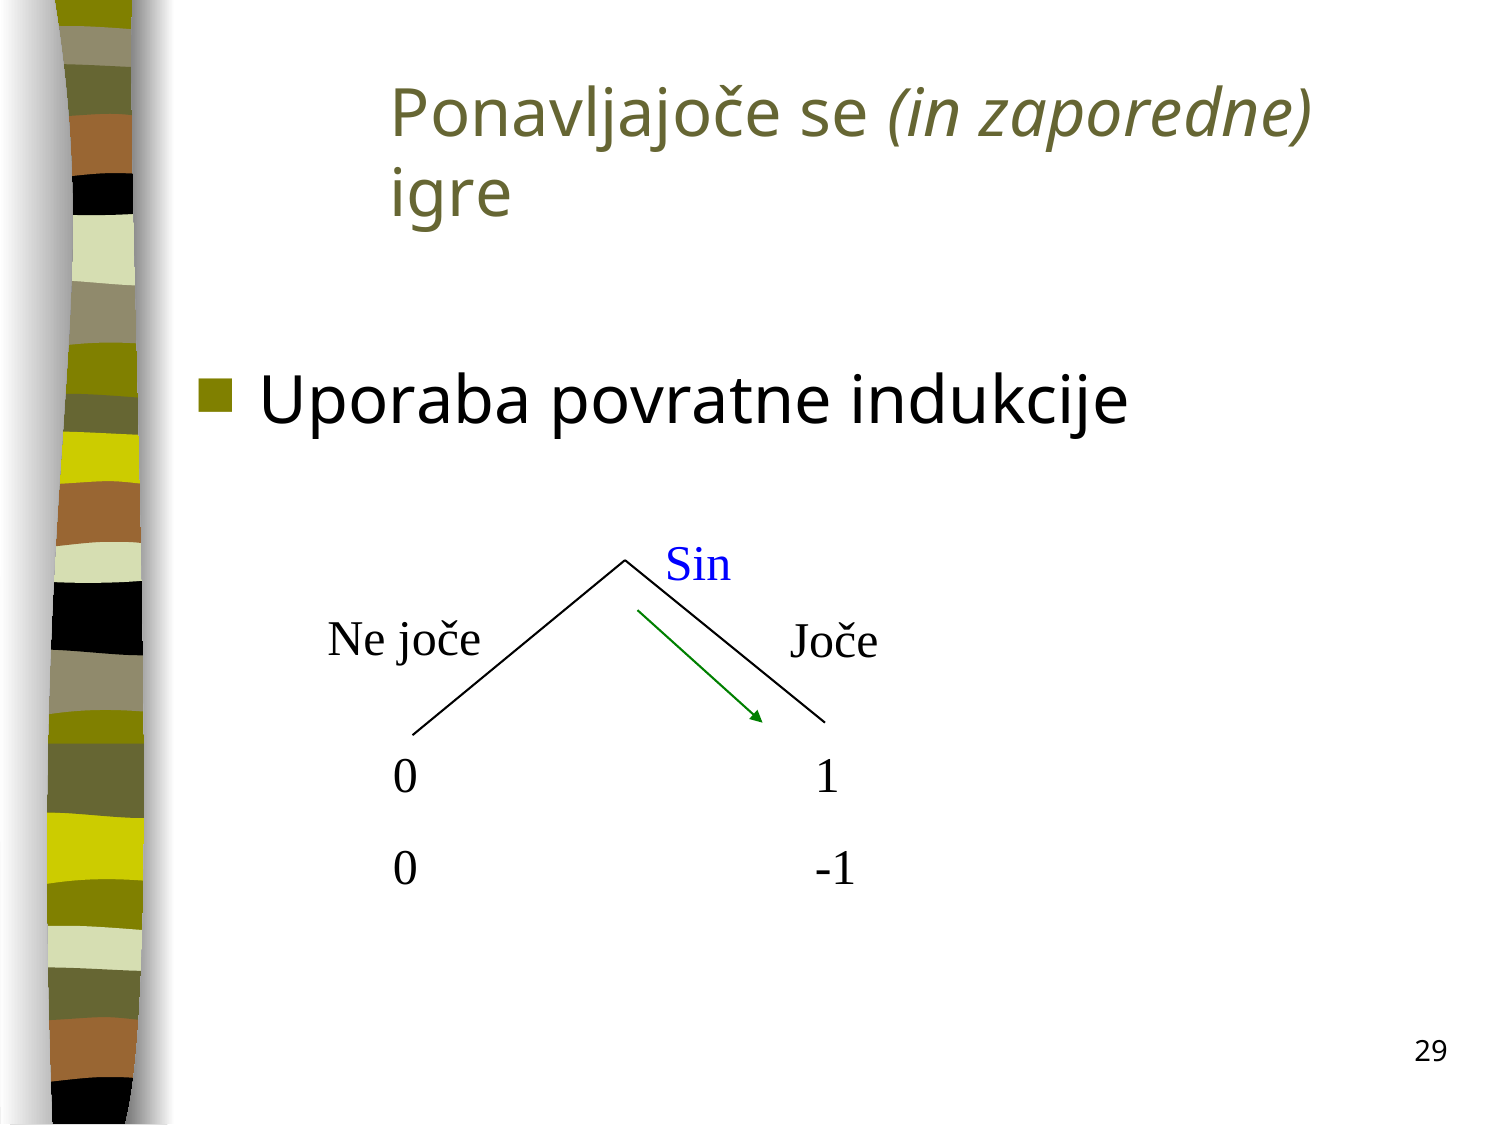

Ponavljajoče se (in zaporedne) igre
# Uporaba povratne indukcije
Sin
Ne joče
Joče
0
0
1
-1